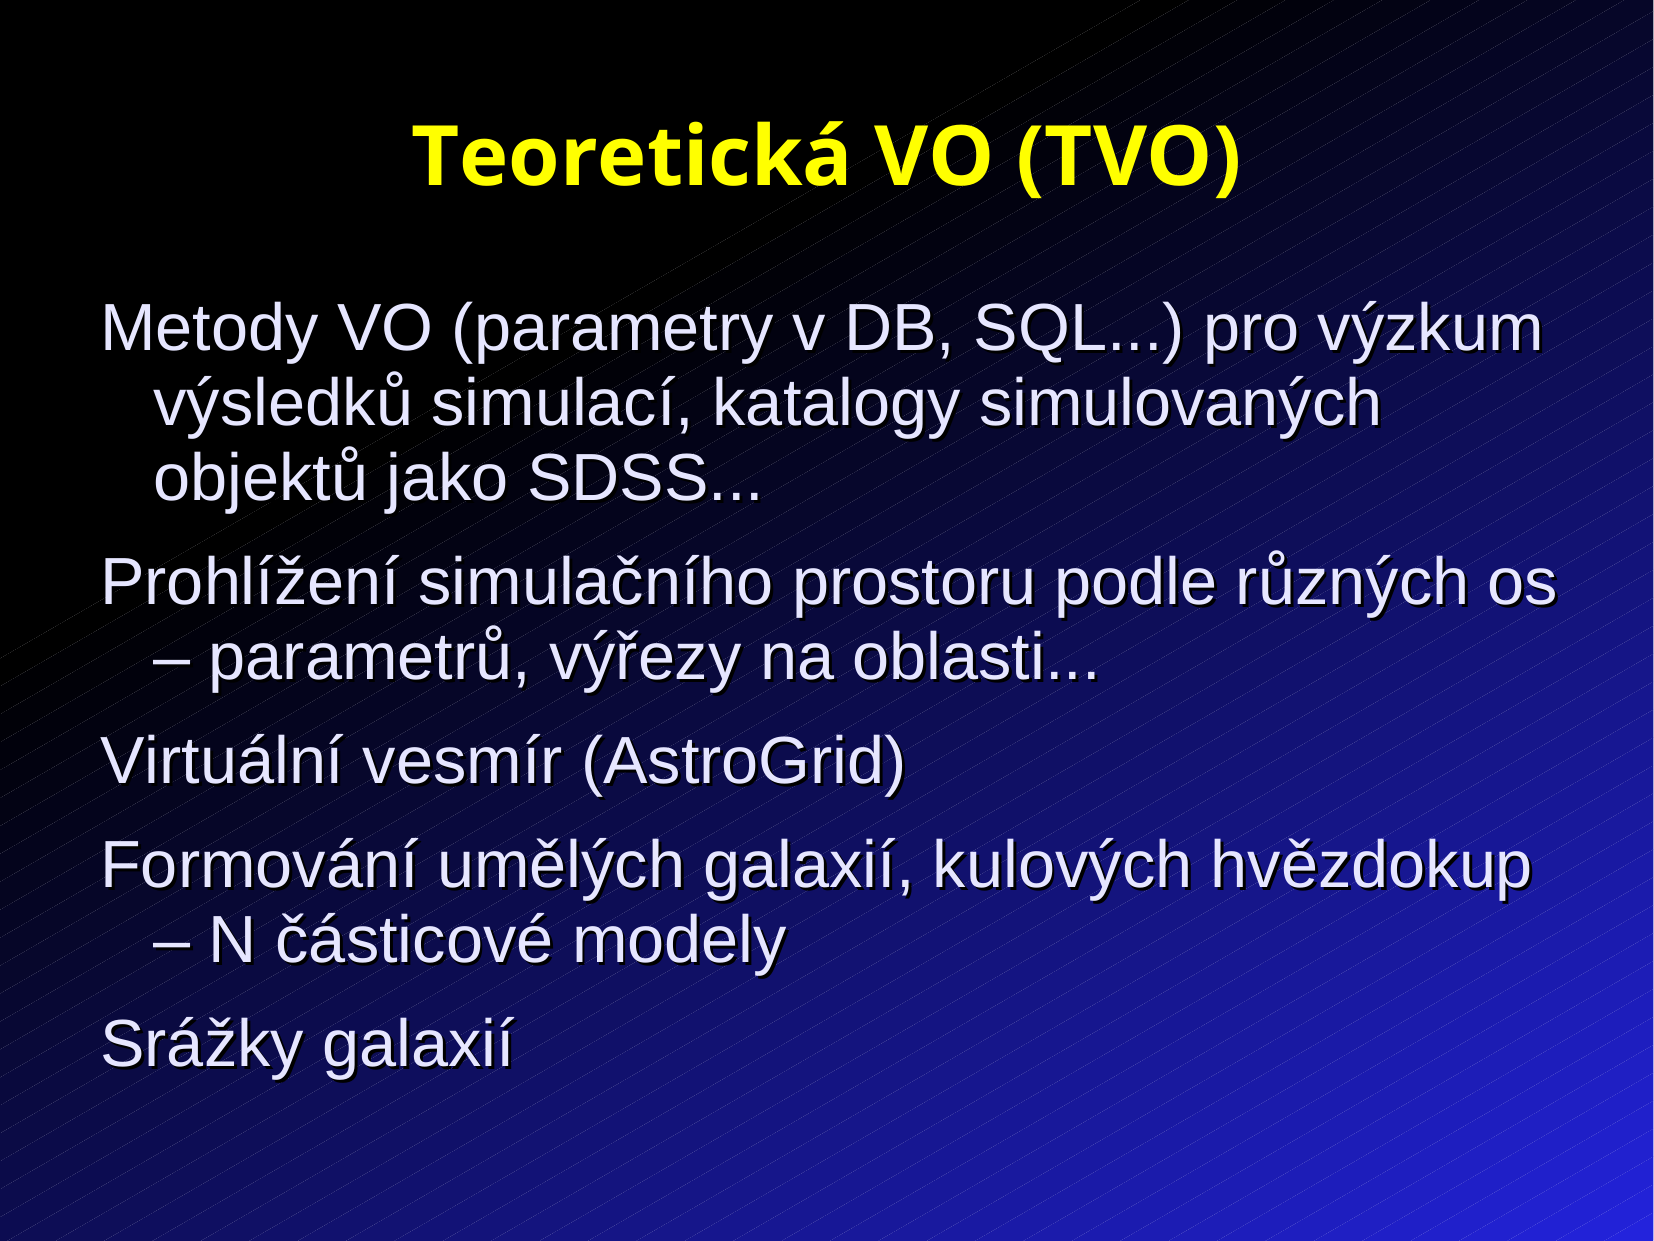

# Teoretická VO (TVO)
Metody VO (parametry v DB, SQL...) pro výzkum výsledků simulací, katalogy simulovaných objektů jako SDSS...
Prohlížení simulačního prostoru podle různých os – parametrů, výřezy na oblasti...
Virtuální vesmír (AstroGrid)
Formování umělých galaxií, kulových hvězdokup – N částicové modely
Srážky galaxií